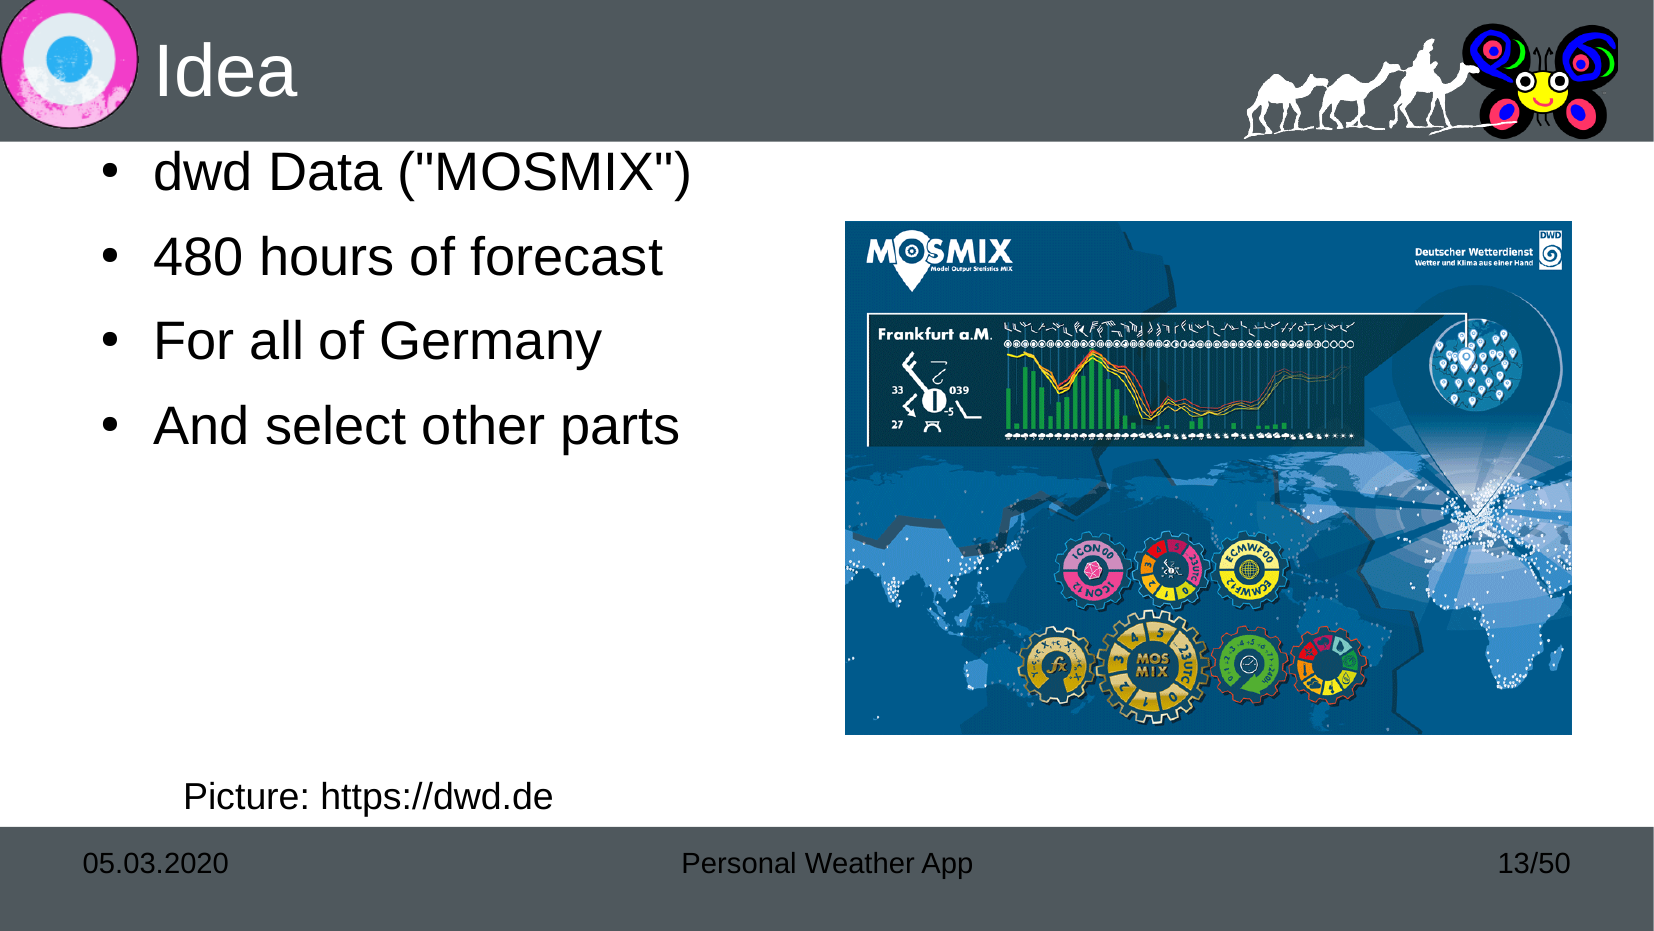

# Idea
dwd Data ("MOSMIX")
480 hours of forecast
For all of Germany
And select other parts
Picture: https://dwd.de
08. März 2019
13